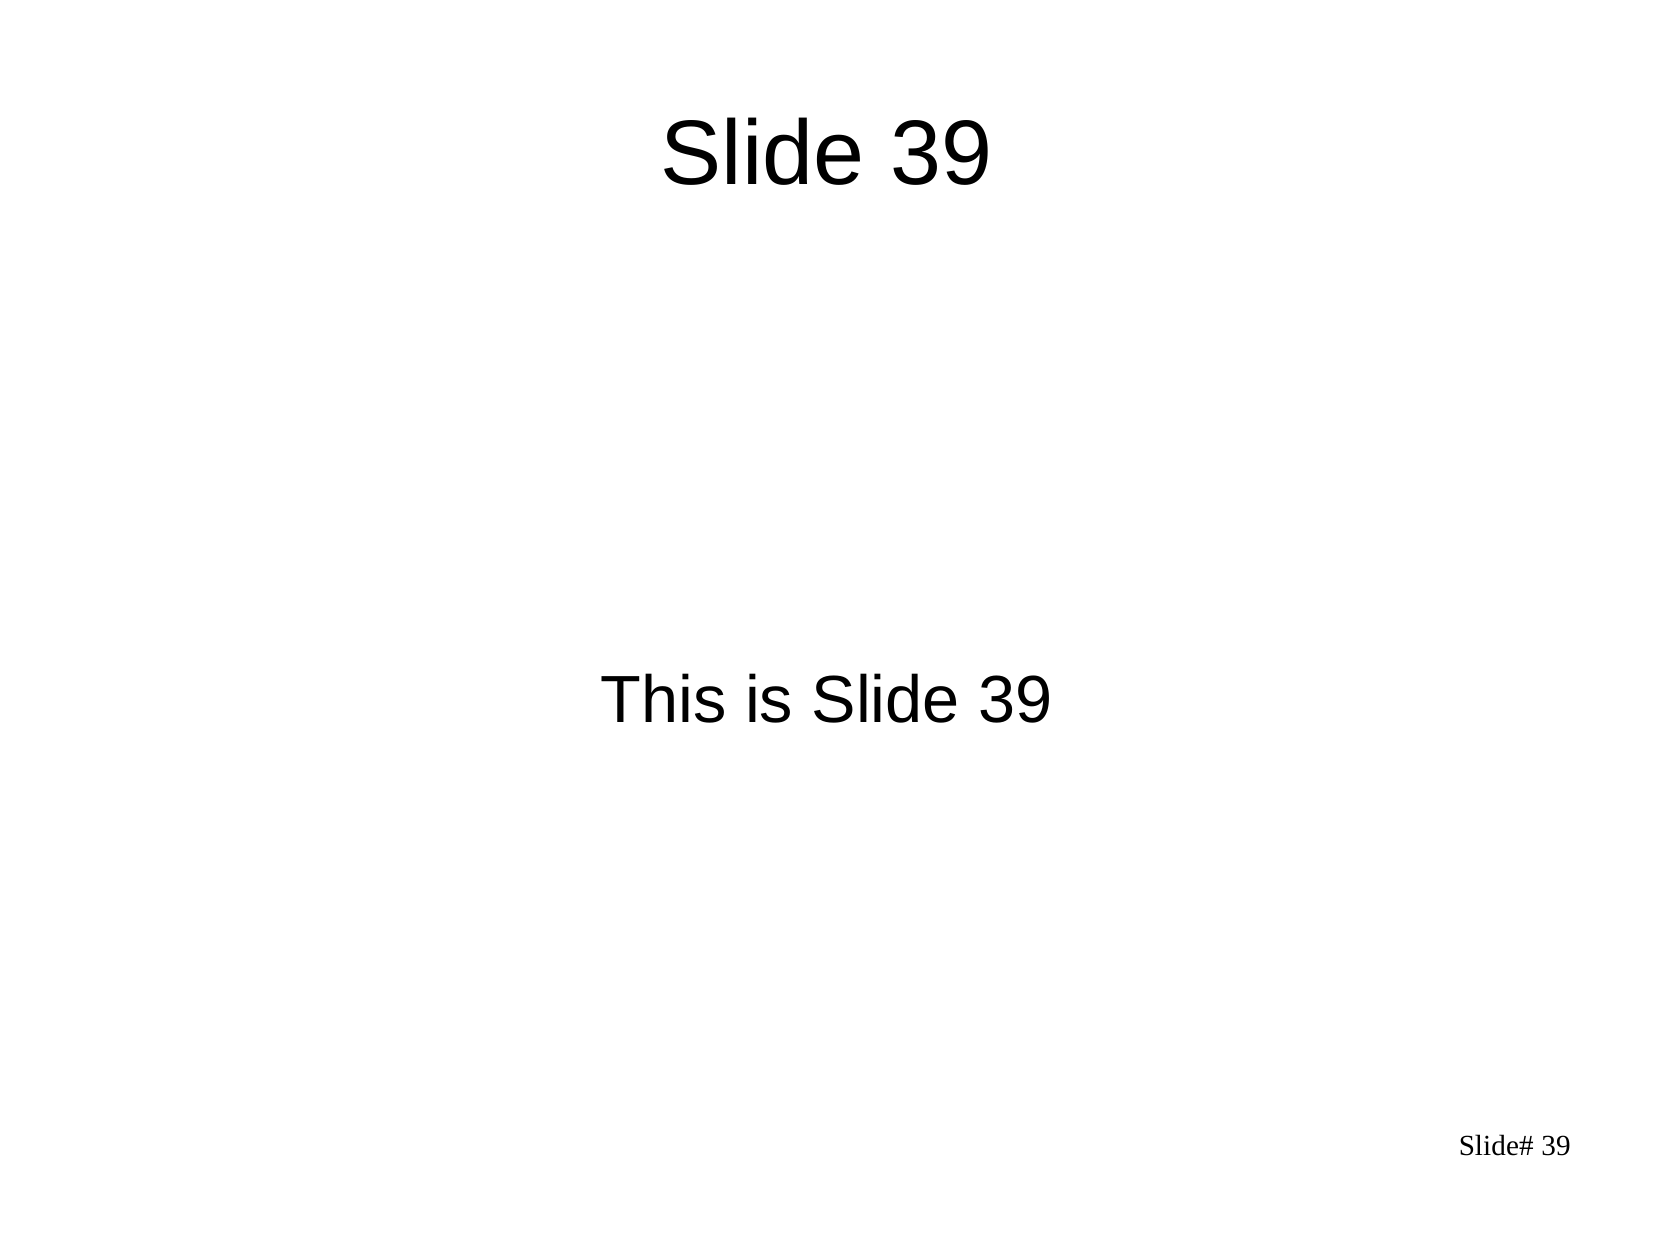

# Slide 39
This is Slide 39
39